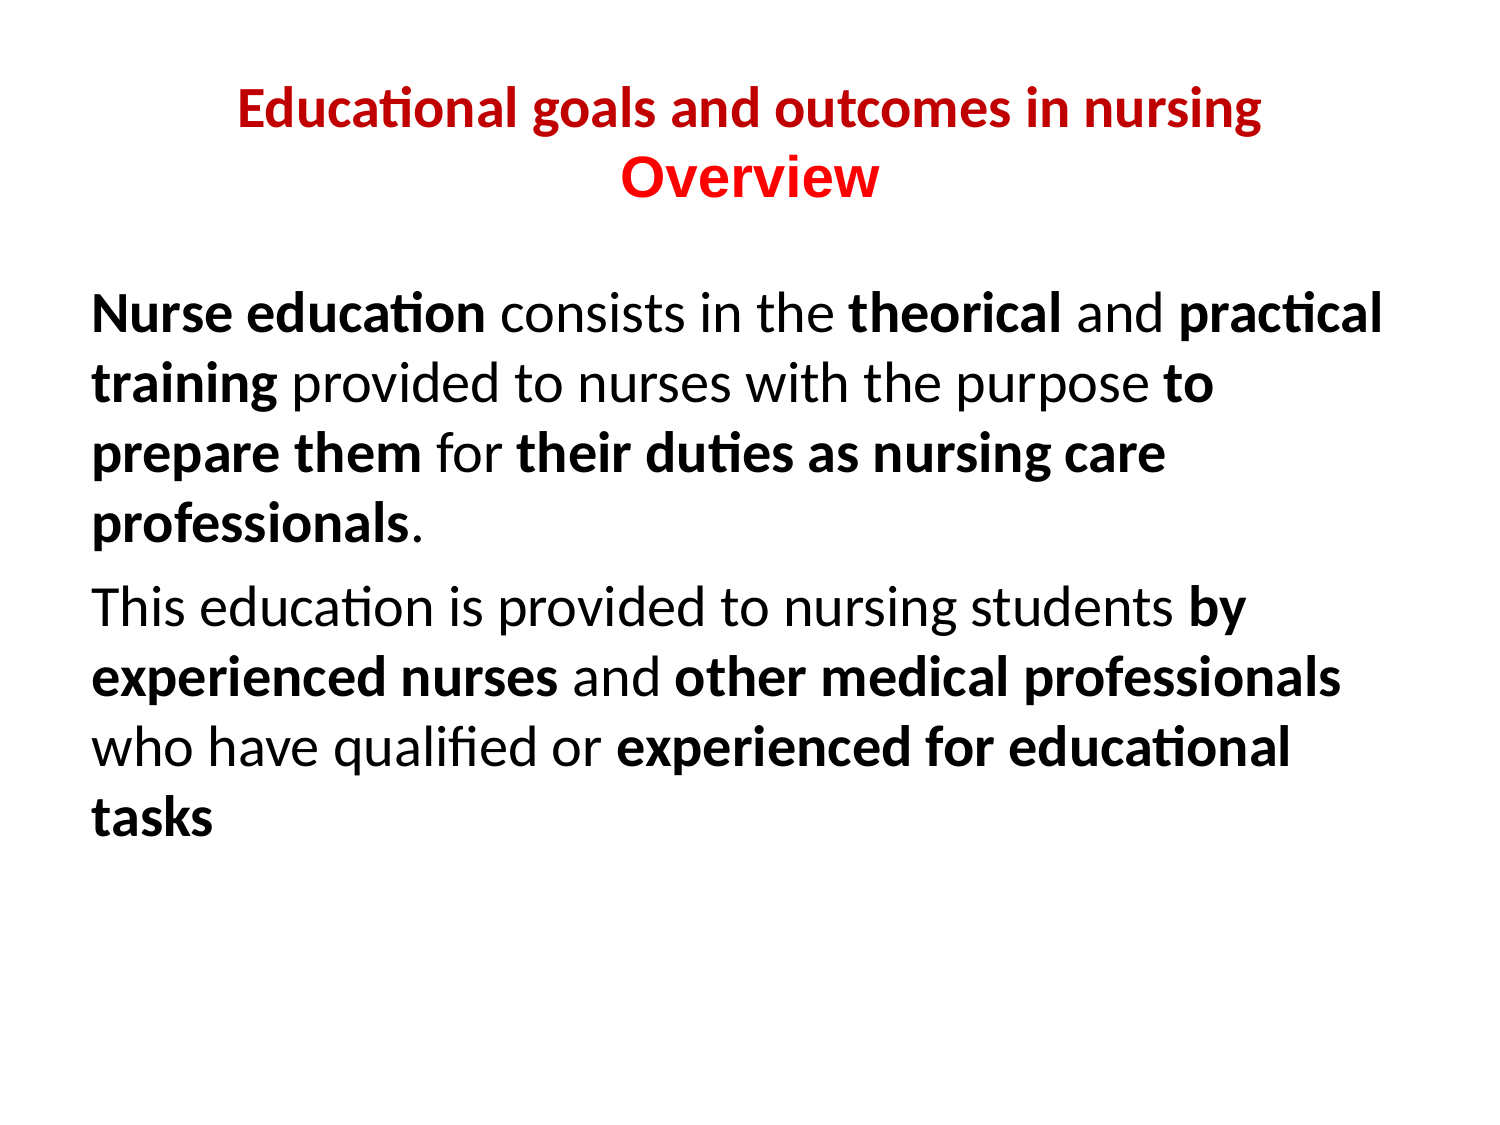

# Educational goals and outcomes in nursing Overview
Nurse education consists in the theorical and practical training provided to nurses with the purpose to prepare them for their duties as nursing care professionals.
This education is provided to nursing students by experienced nurses and other medical professionals who have qualified or experienced for educational tasks